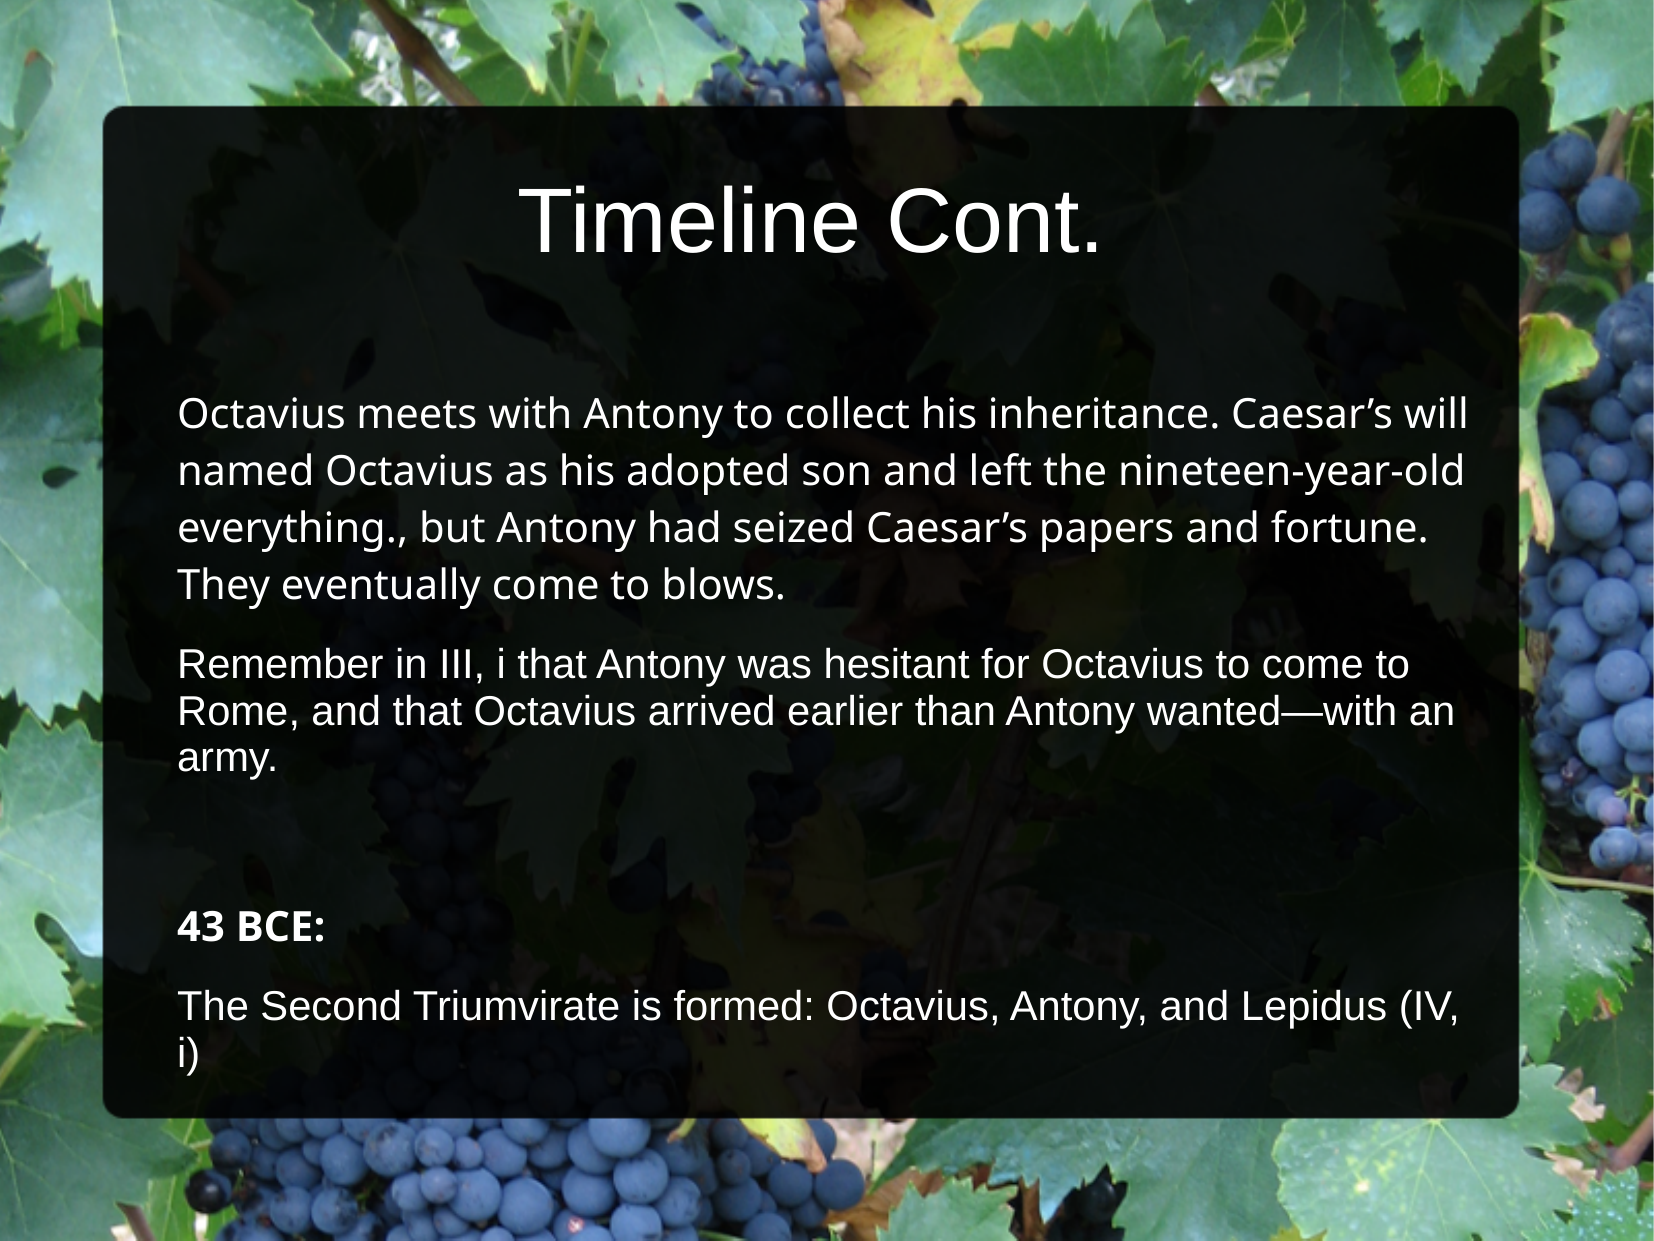

# Timeline Cont.
Octavius meets with Antony to collect his inheritance. Caesar’s will named Octavius as his adopted son and left the nineteen-year-old everything., but Antony had seized Caesar’s papers and fortune. They eventually come to blows.
Remember in III, i that Antony was hesitant for Octavius to come to Rome, and that Octavius arrived earlier than Antony wanted—with an army.
43 BCE:
The Second Triumvirate is formed: Octavius, Antony, and Lepidus (IV, i)